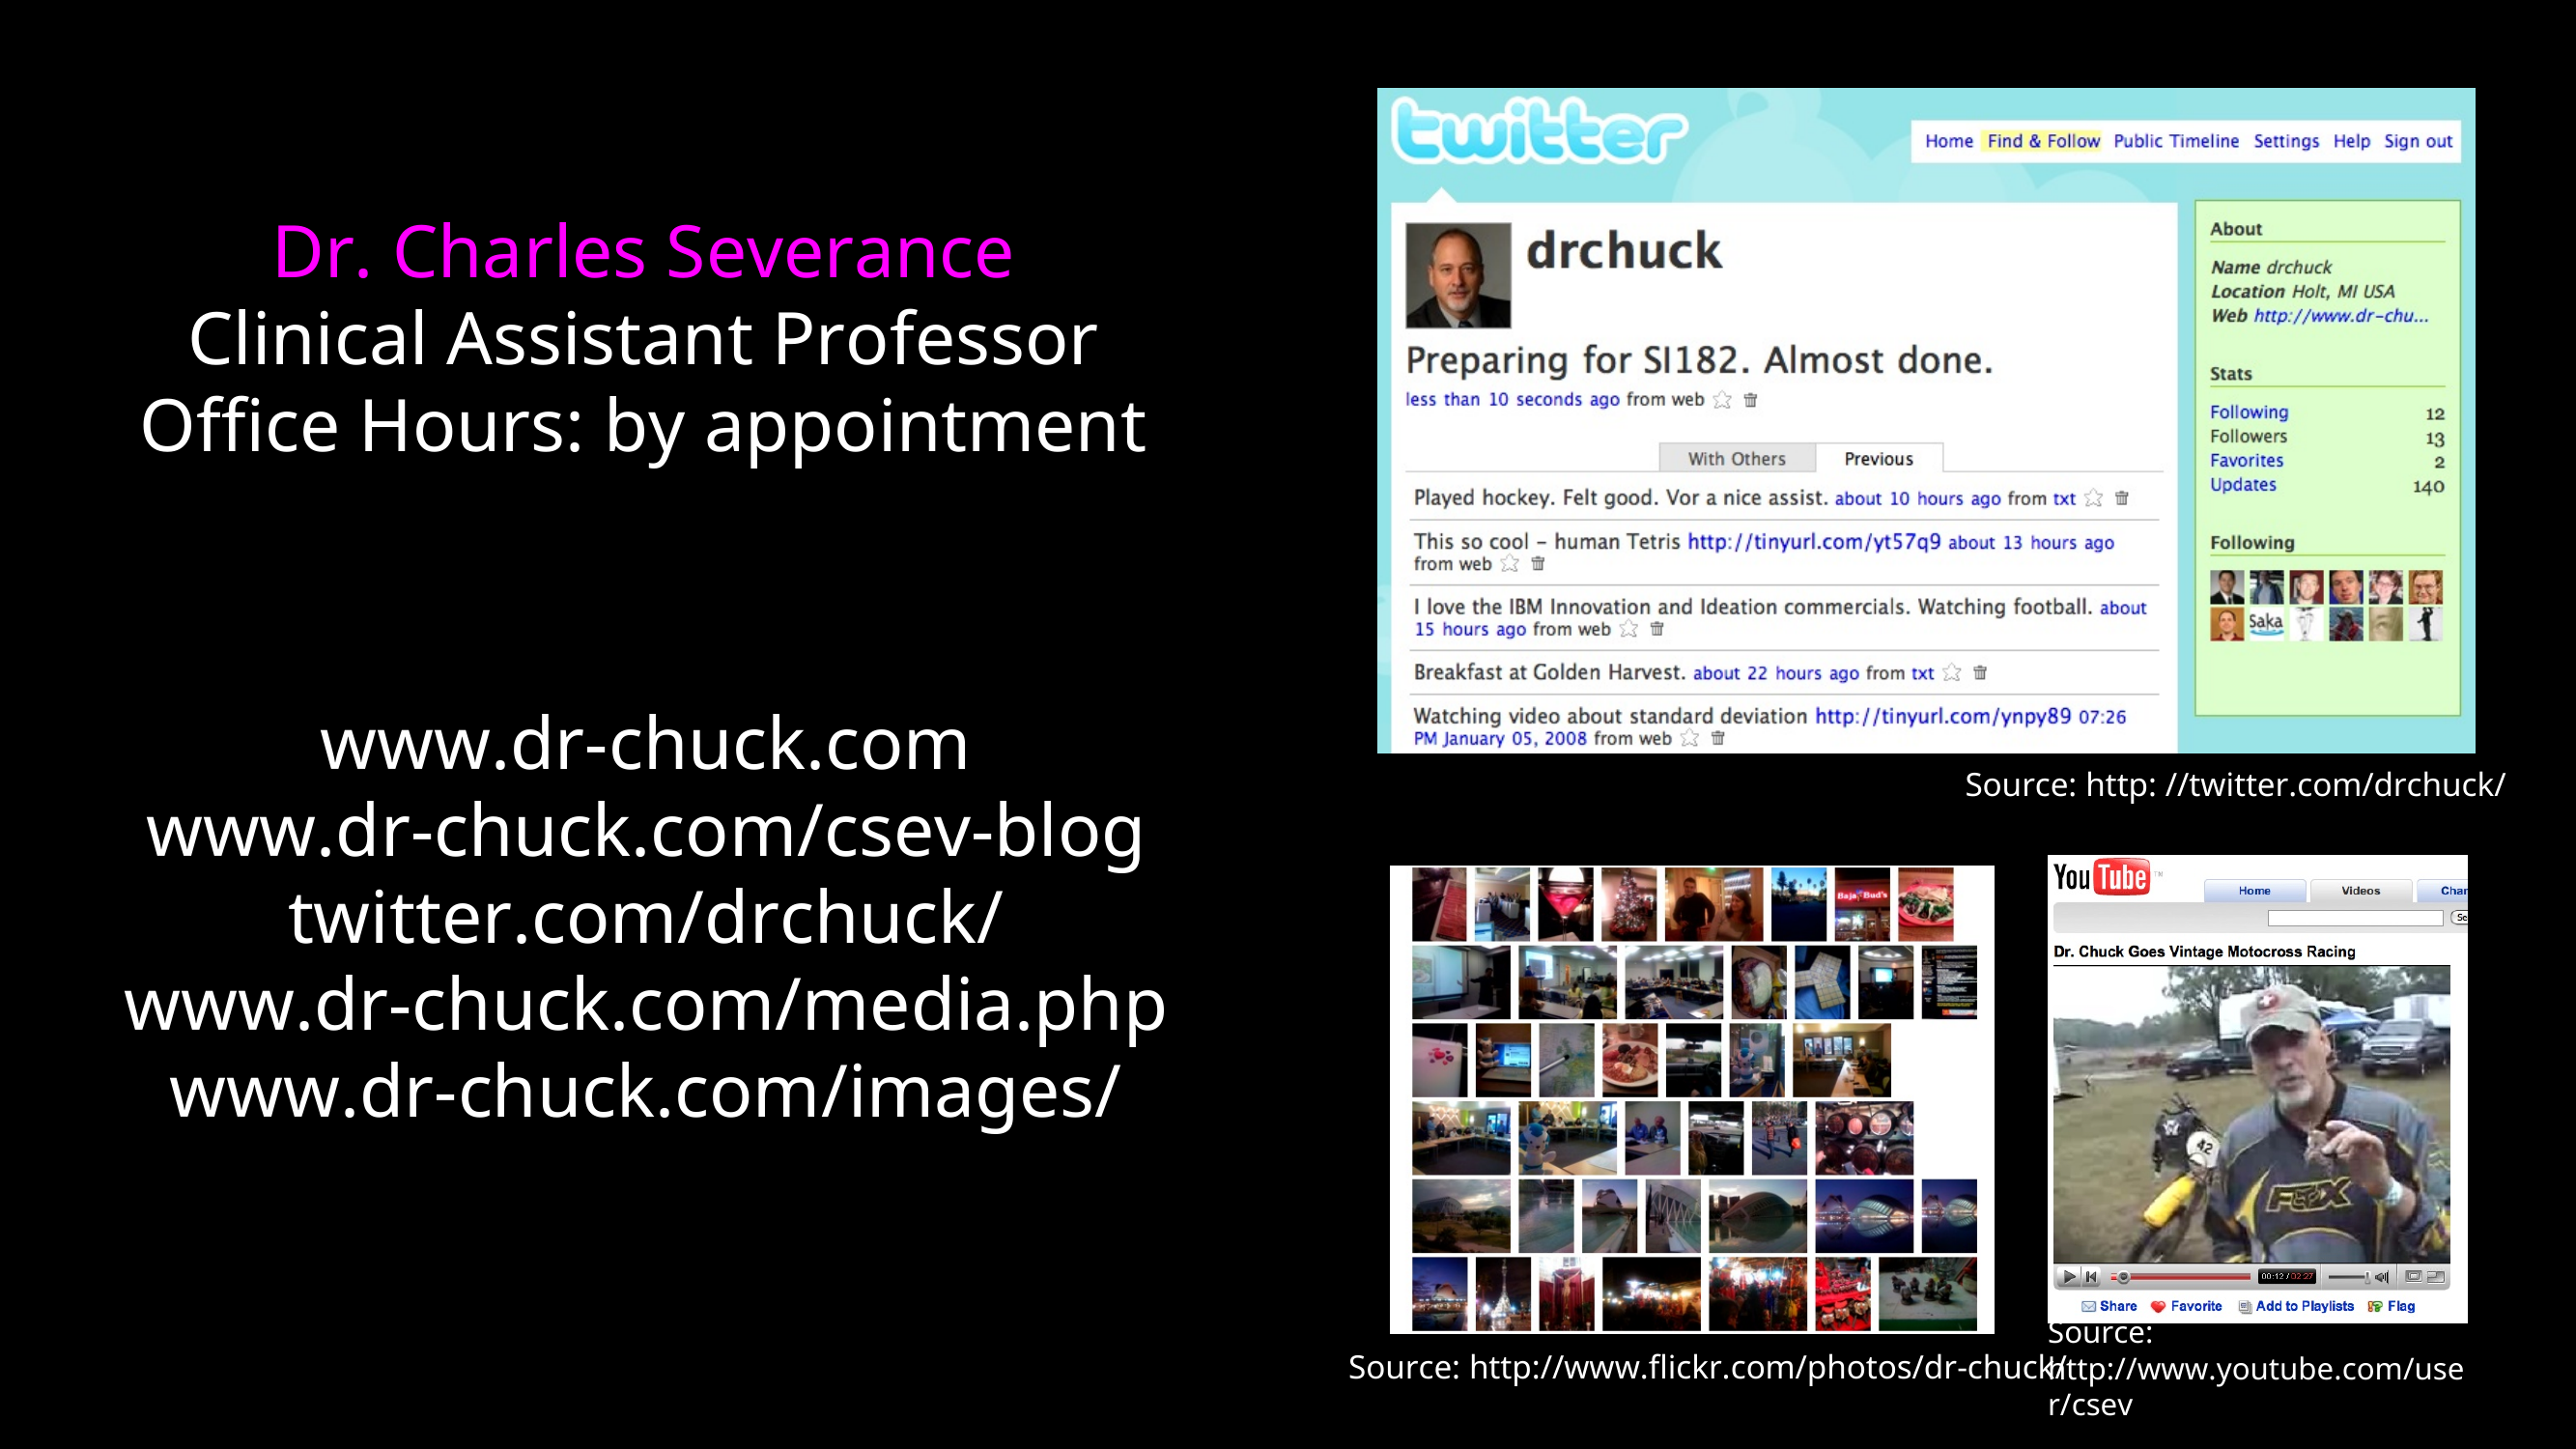

Dr. Charles Severance
Clinical Assistant Professor
Office Hours: by appointment
www.dr-chuck.com
www.dr-chuck.com/csev-blog
twitter.com/drchuck/
www.dr-chuck.com/media.php
www.dr-chuck.com/images/
Source: http: //twitter.com/drchuck/
Source: http://www.youtube.com/user/csev
Source: http://www.flickr.com/photos/dr-chuck/